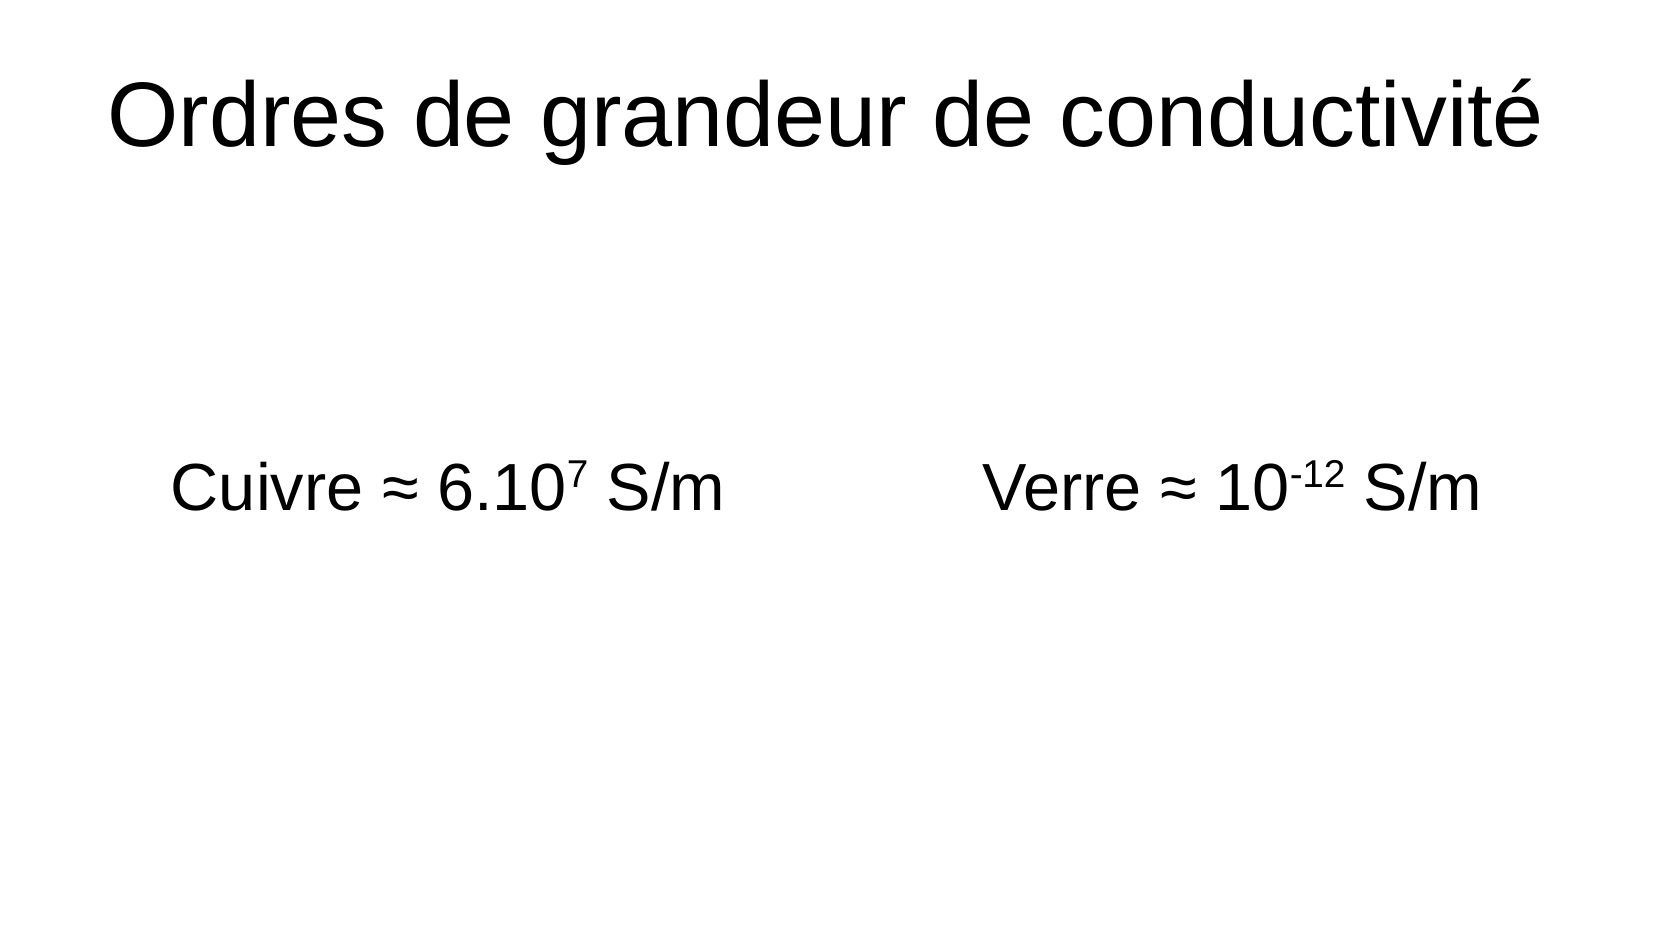

# Ordres de grandeur de conductivité
Cuivre ≈ 6.107 S/m				Verre ≈ 10-12 S/m